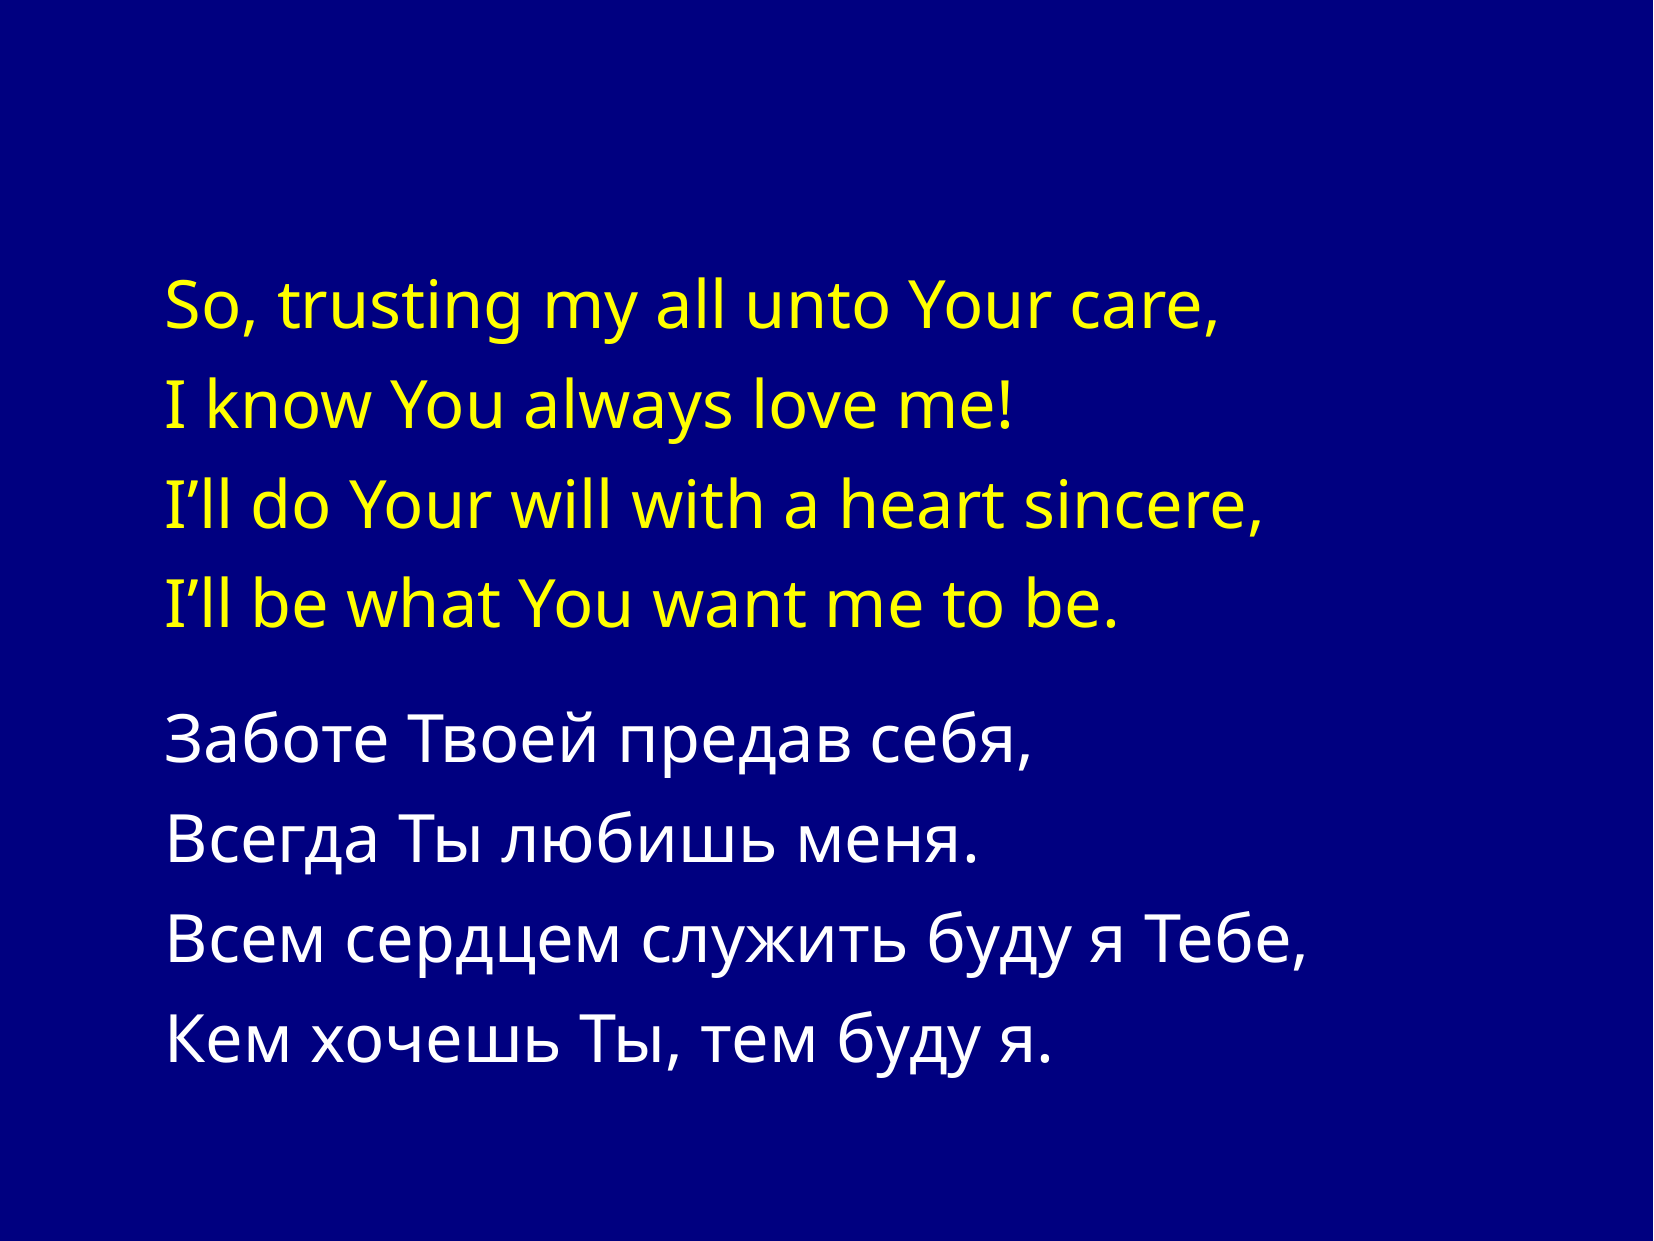

So, trusting my all unto Your care,
	I know You always love me!
	I’ll do Your will with a heart sincere,
	I’ll be what You want me to be.
	Заботе Твоей предав себя,
	Всегда Ты любишь меня.
	Всем сердцем служить буду я Тебе,
	Кем хочешь Ты, тем буду я.